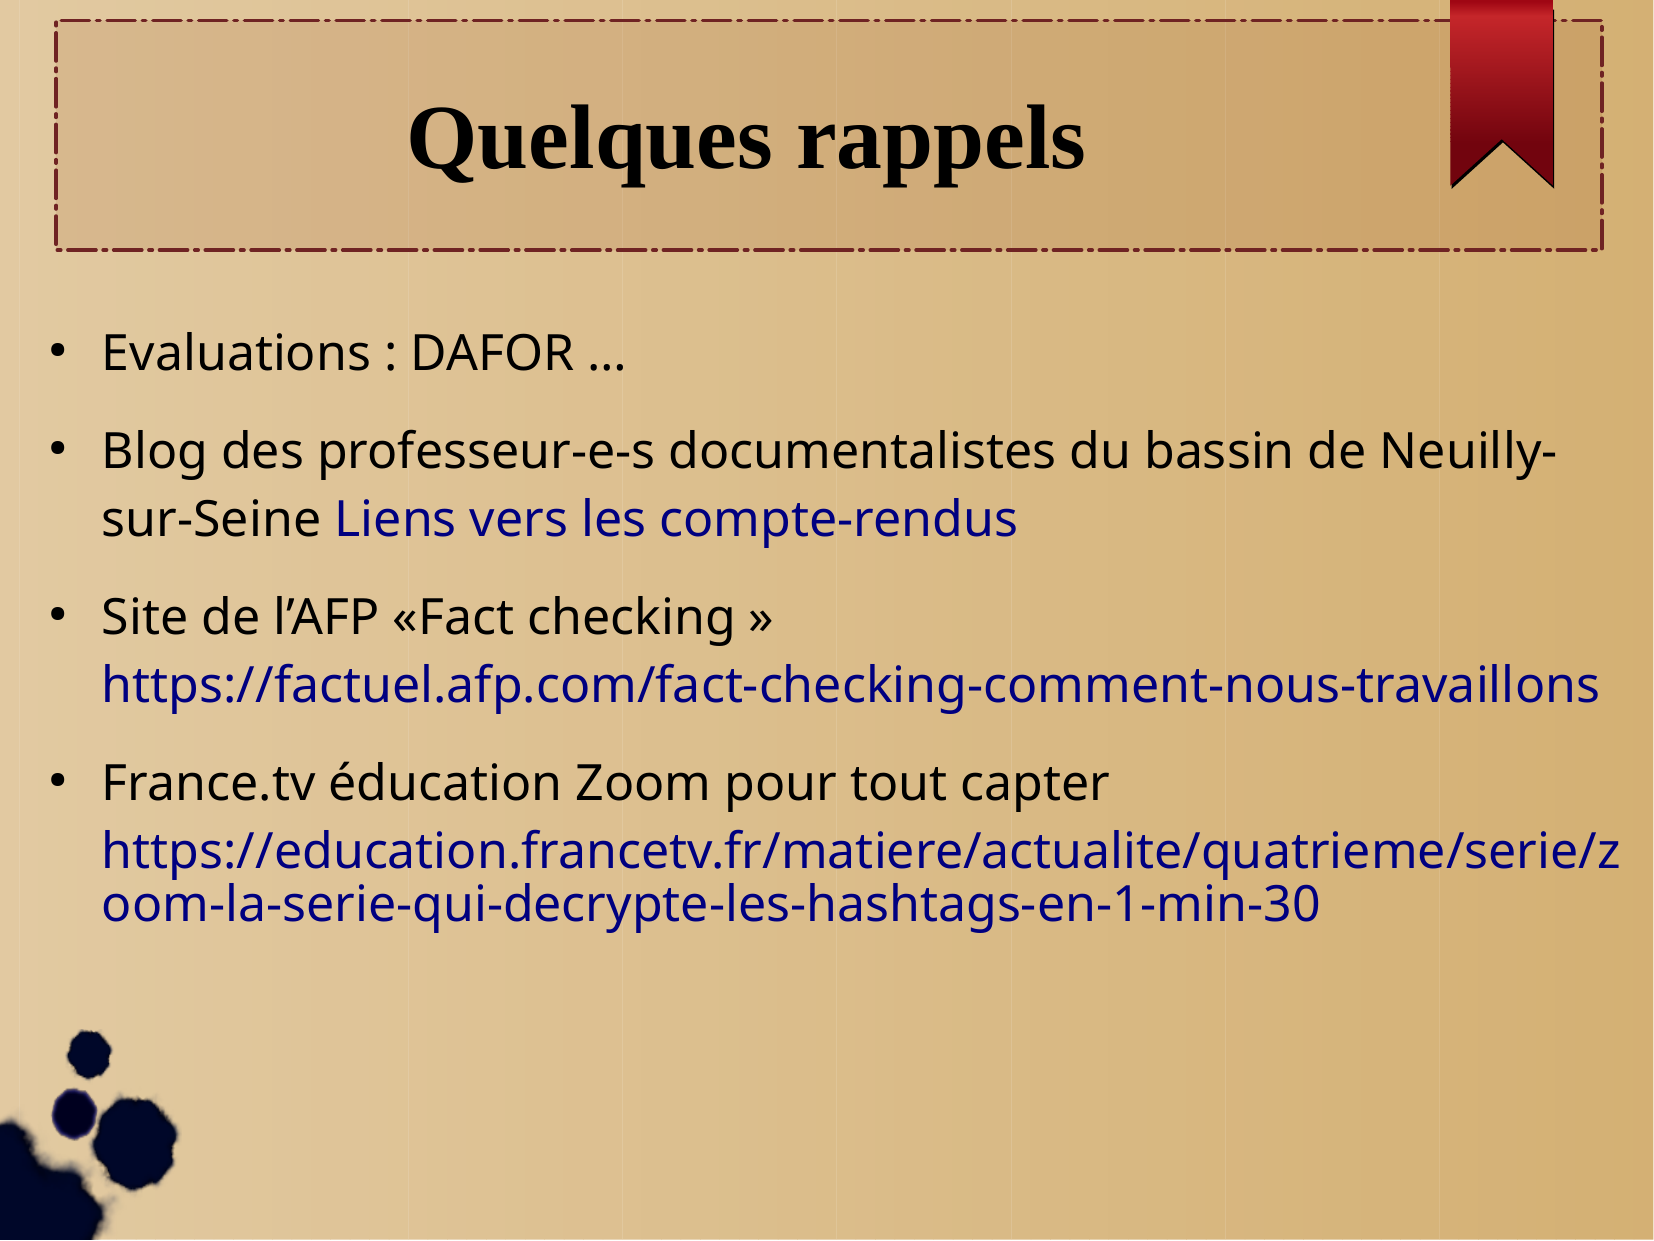

# Quelques rappels
Evaluations : DAFOR …
Blog des professeur-e-s documentalistes du bassin de Neuilly-sur-Seine Liens vers les compte-rendus
Site de l’AFP «Fact checking » https://factuel.afp.com/fact-checking-comment-nous-travaillons
France.tv éducation Zoom pour tout capter https://education.francetv.fr/matiere/actualite/quatrieme/serie/zoom-la-serie-qui-decrypte-les-hashtags-en-1-min-30